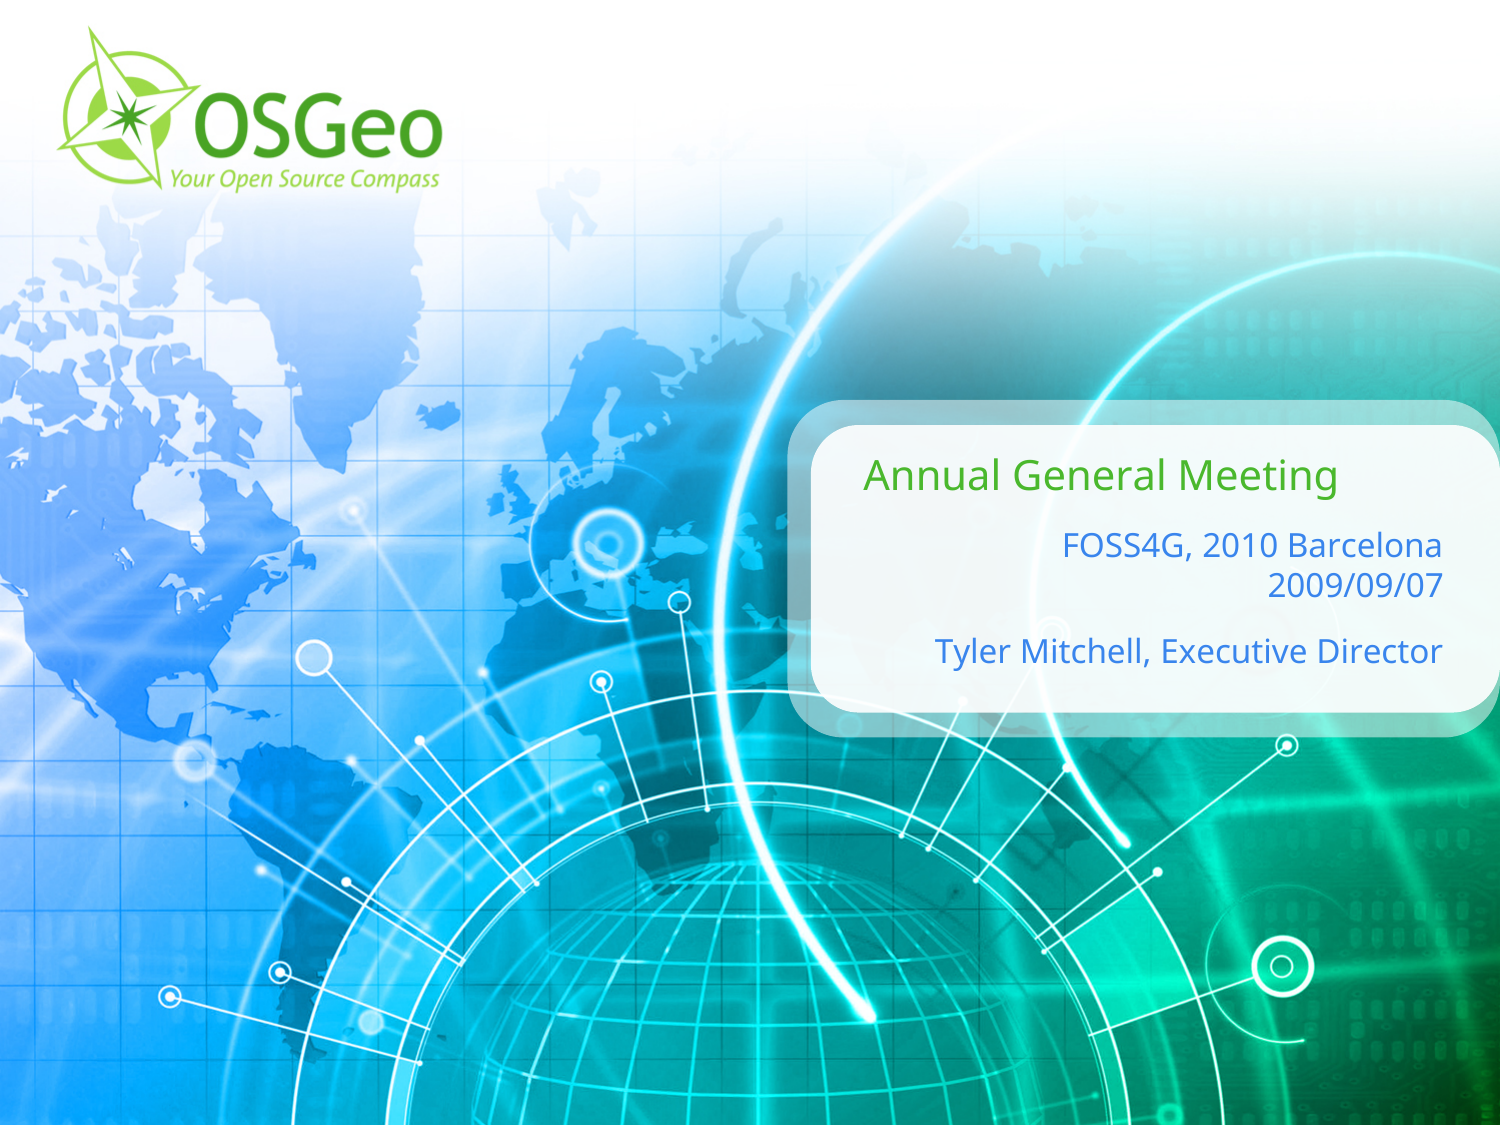

Annual General Meeting
FOSS4G, 2010 Barcelona
2009/09/07
Tyler Mitchell, Executive Director